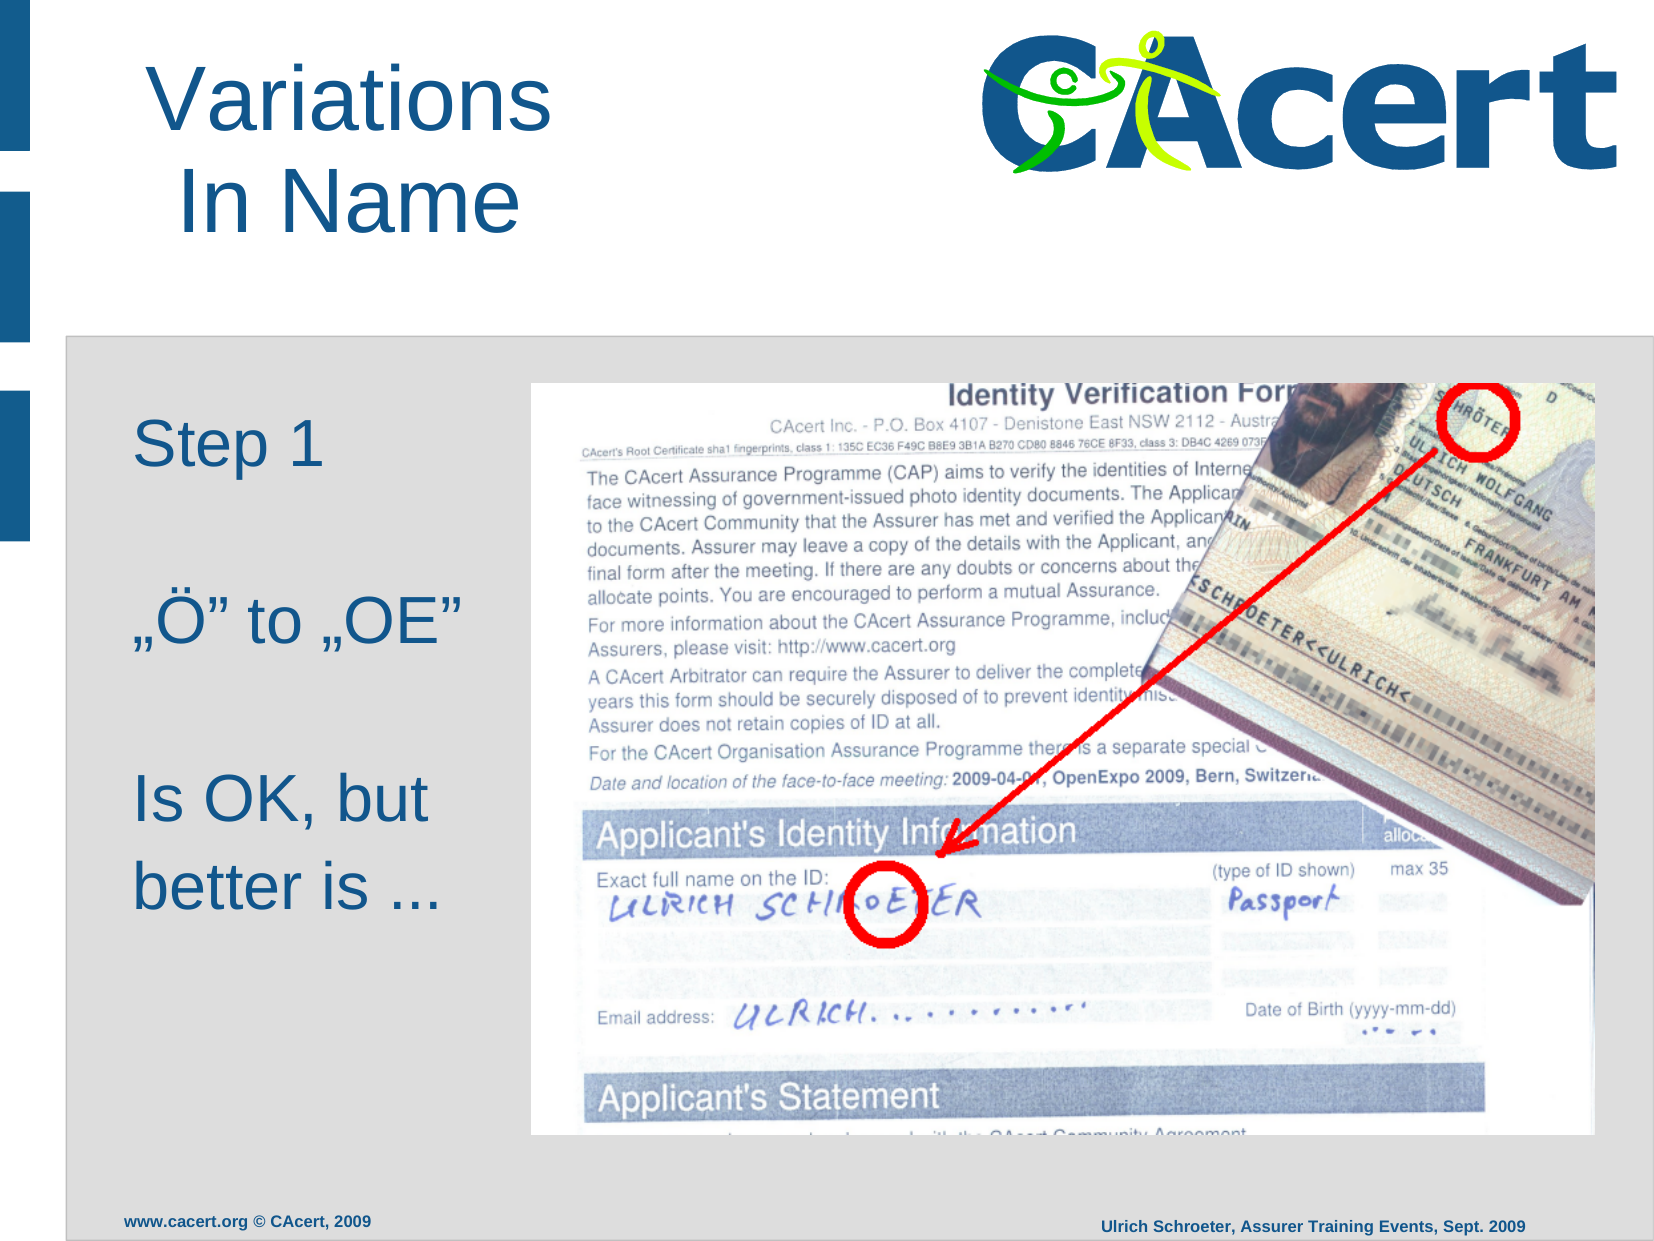

Variations
In Name
Step 1
„Ö” to „OE”
Is OK, but
better is ...